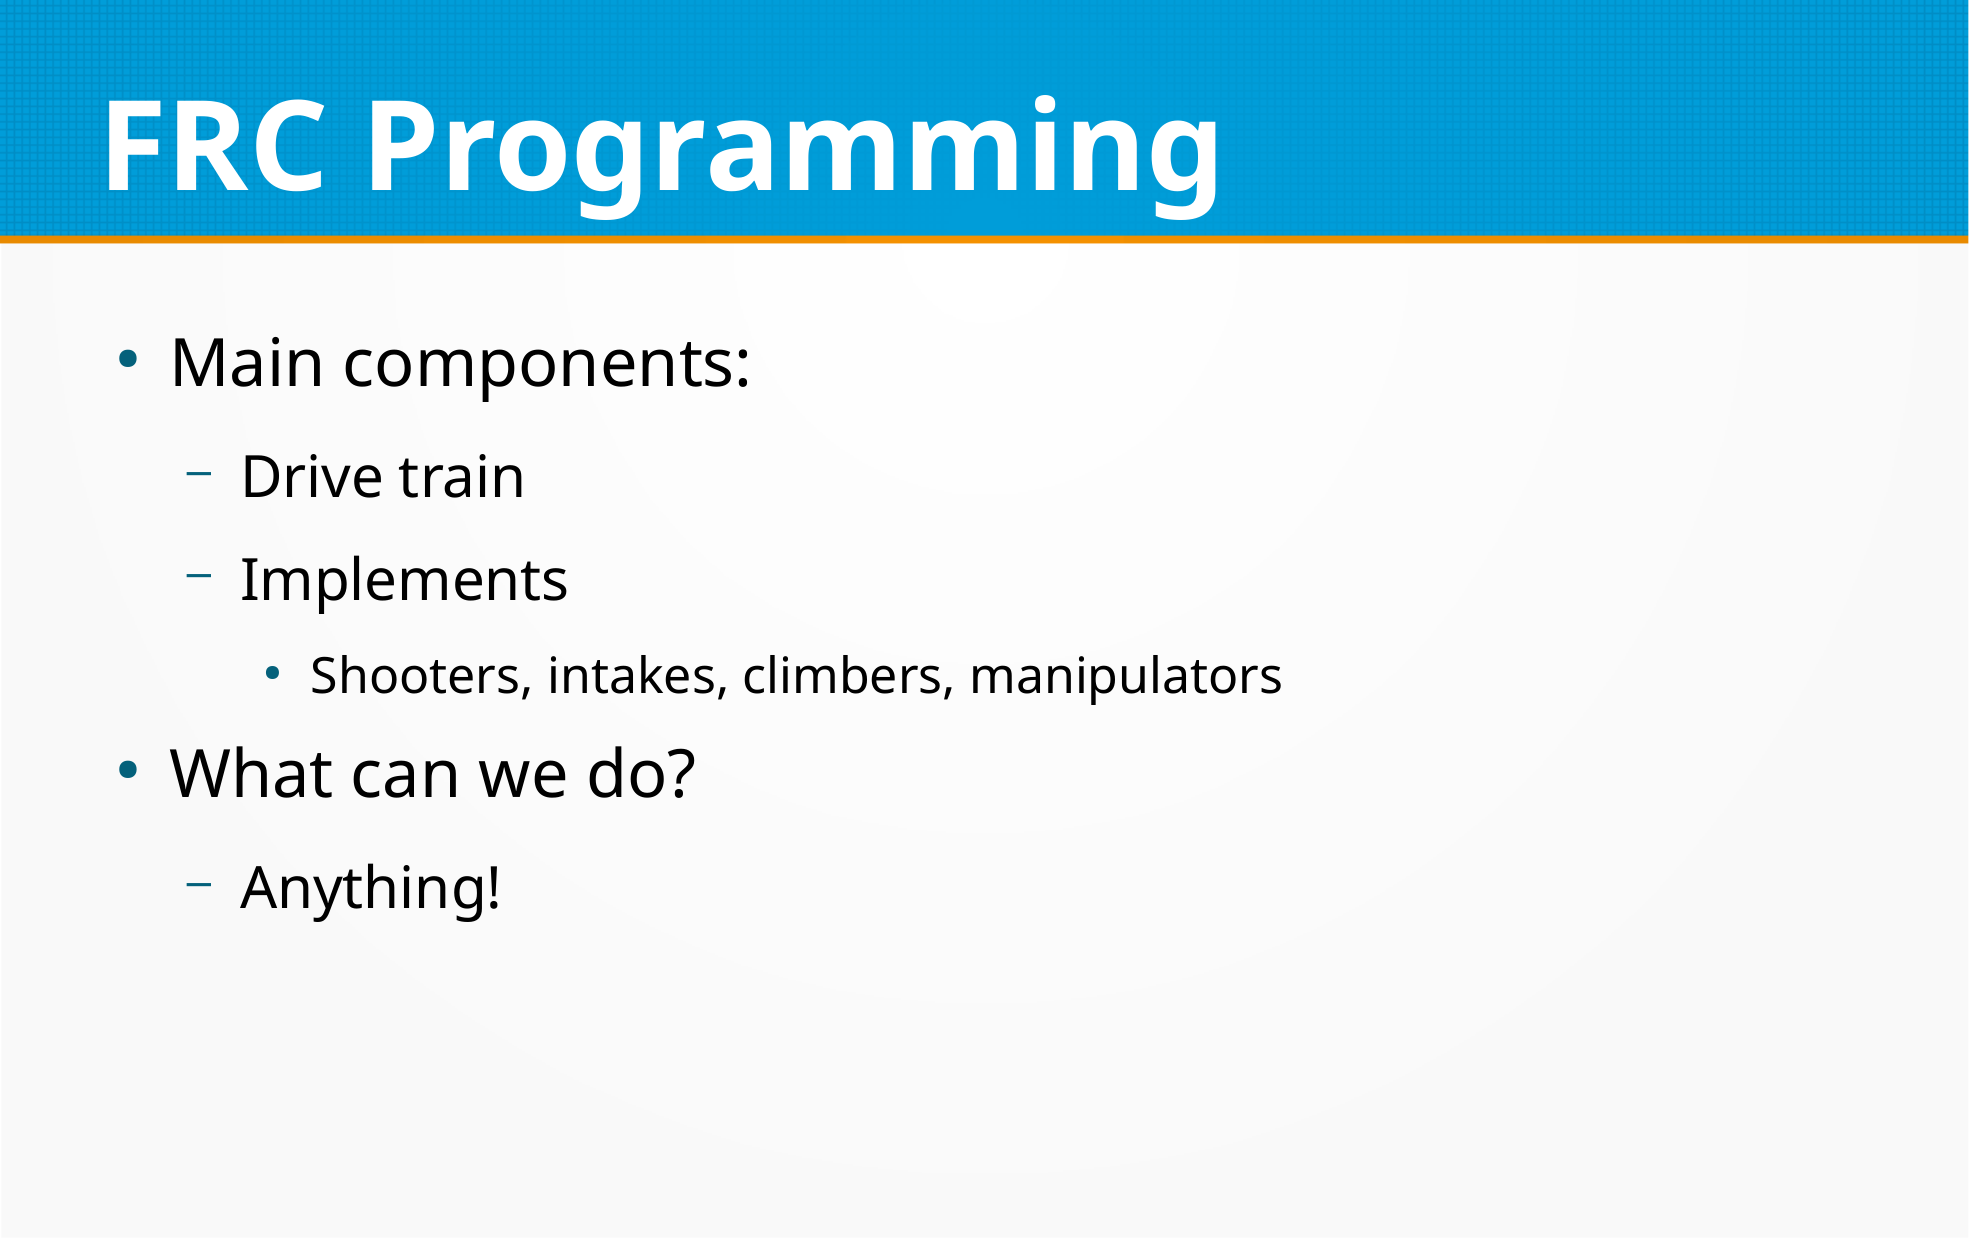

# FRC Programming
Main components:
Drive train
Implements
Shooters, intakes, climbers, manipulators
What can we do?
Anything!